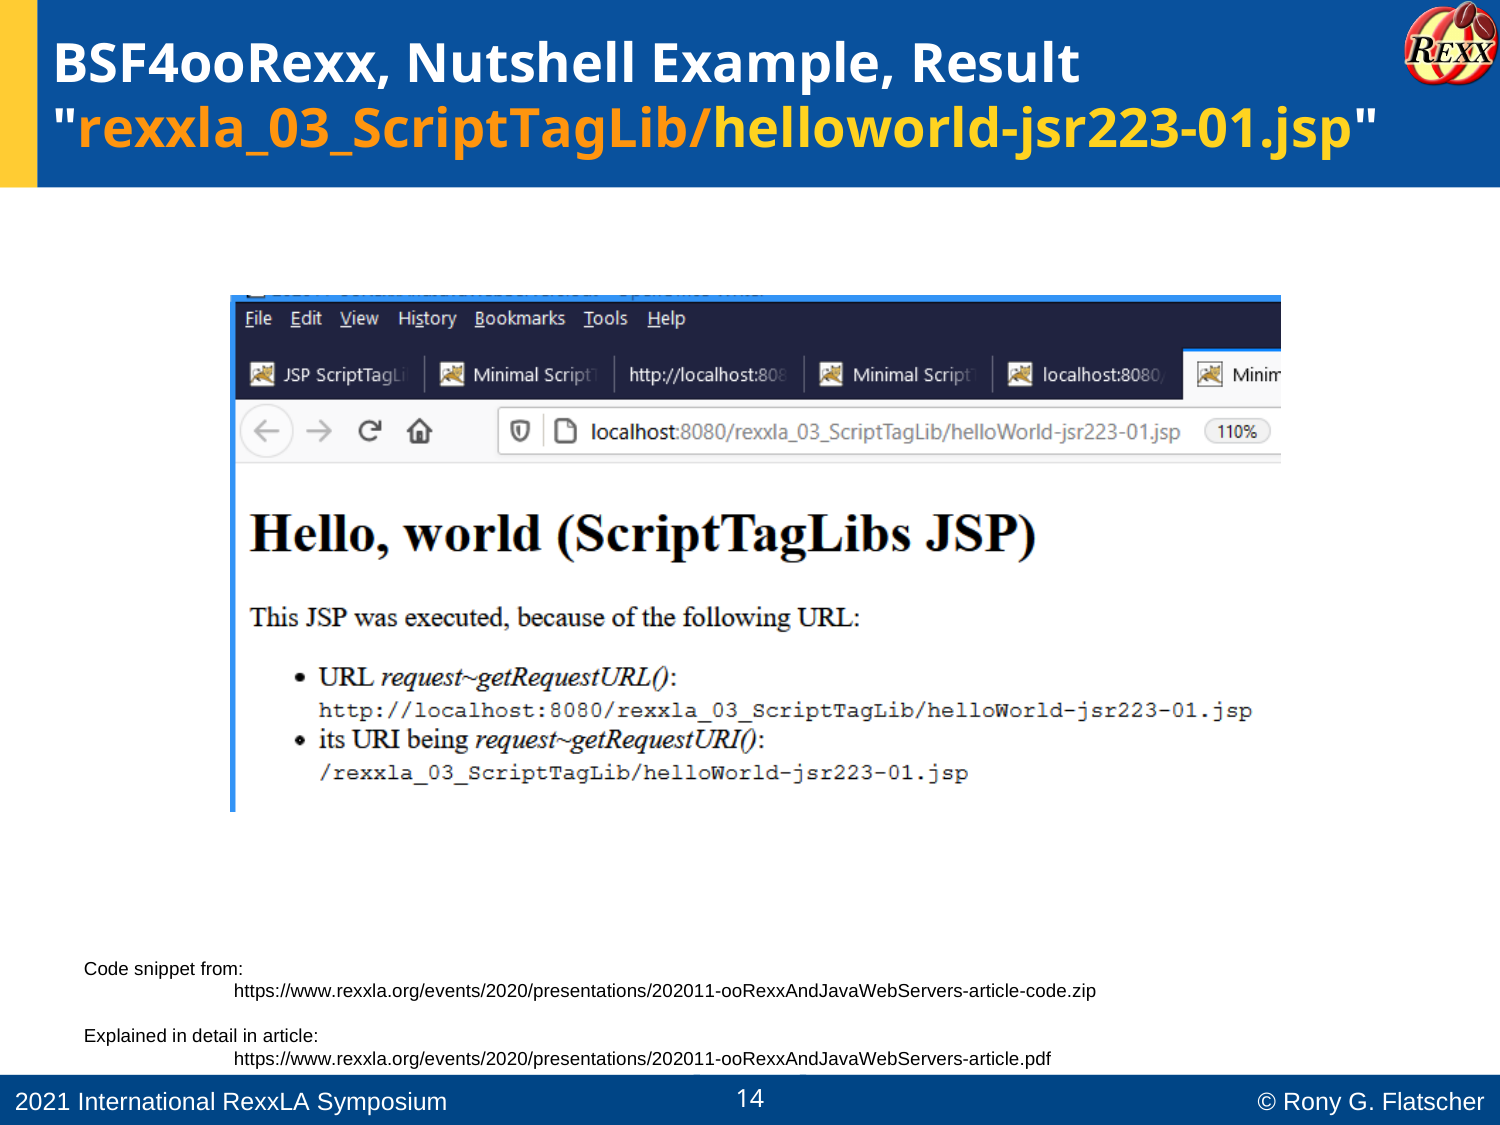

# BSF4ooRexx, Nutshell Example, Result "rexxla_03_ScriptTagLib/helloworld-jsr223-01.jsp"
Code snippet from:
	https://www.rexxla.org/events/2020/presentations/202011-ooRexxAndJavaWebServers-article-code.zip
Explained in detail in article:
	https://www.rexxla.org/events/2020/presentations/202011-ooRexxAndJavaWebServers-article.pdf